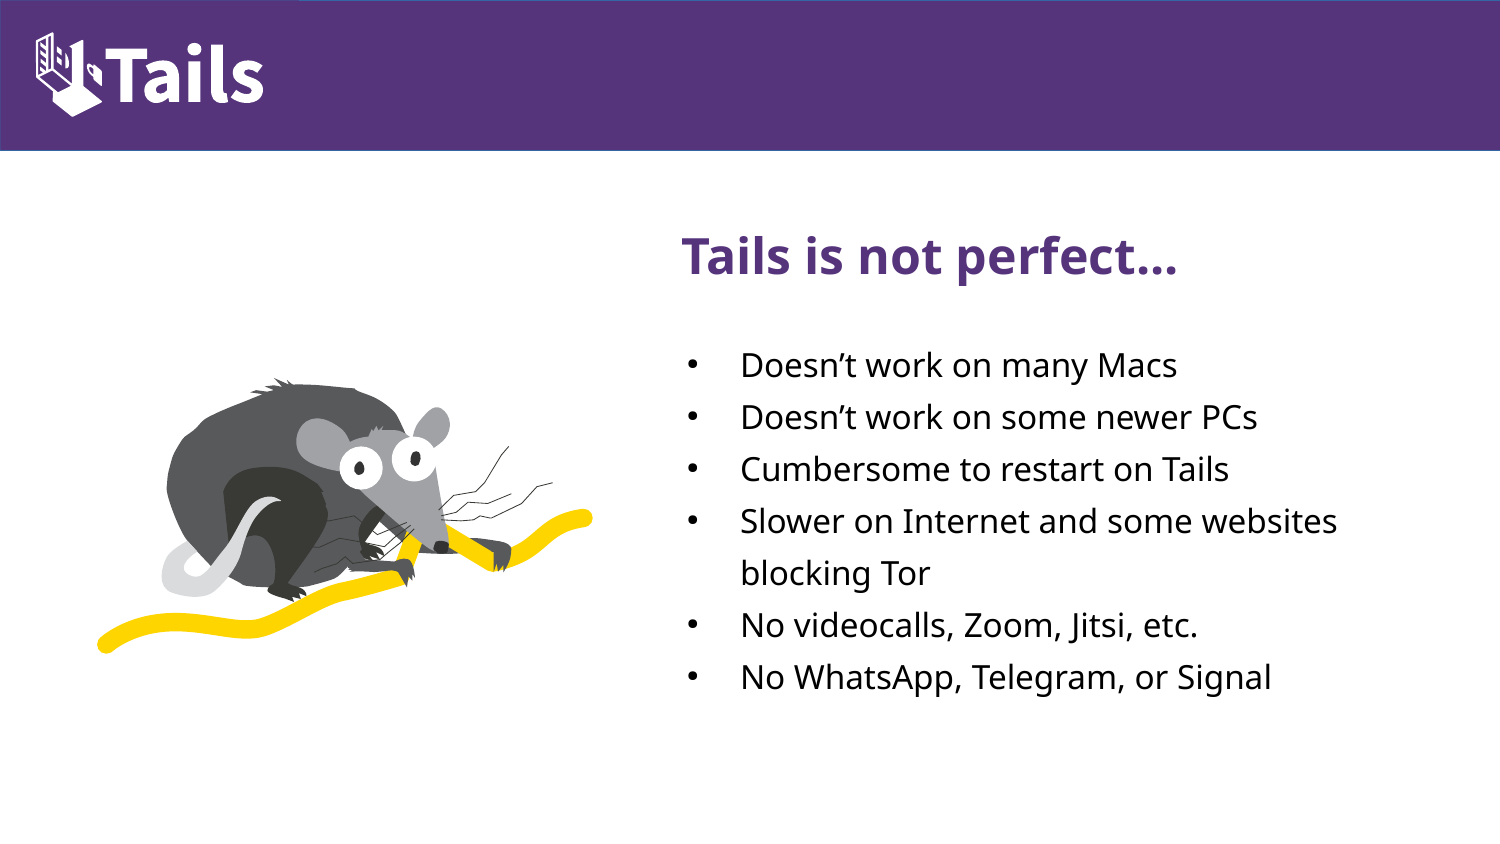

# Tails is not perfect...
Doesn’t work on many Macs
Doesn’t work on some newer PCs
Cumbersome to restart on Tails
Slower on Internet and some websites blocking Tor
No videocalls, Zoom, Jitsi, etc.
No WhatsApp, Telegram, or Signal